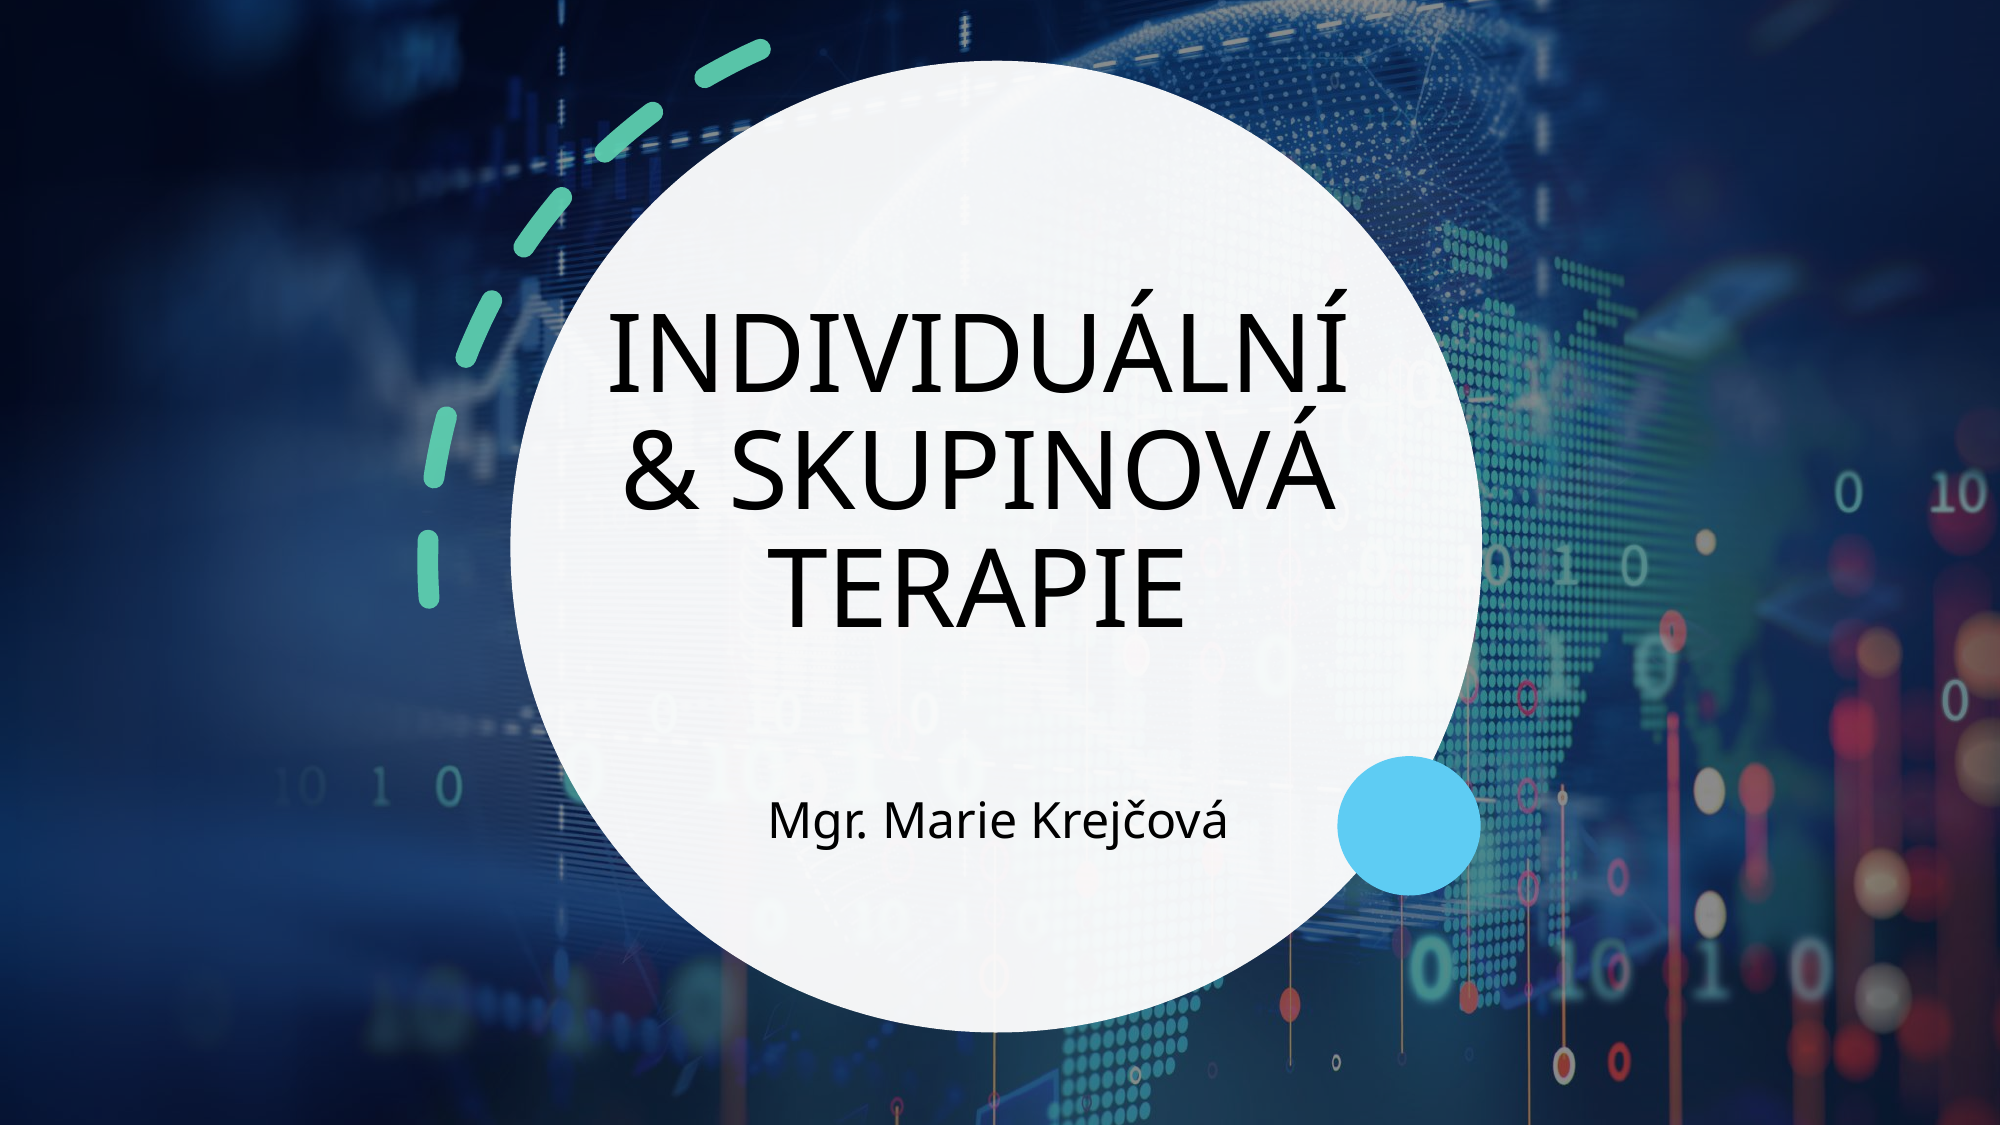

# INDIVIDUÁLNÍ & SKUPINOVÁ TERAPIE
Mgr. Marie Krejčová